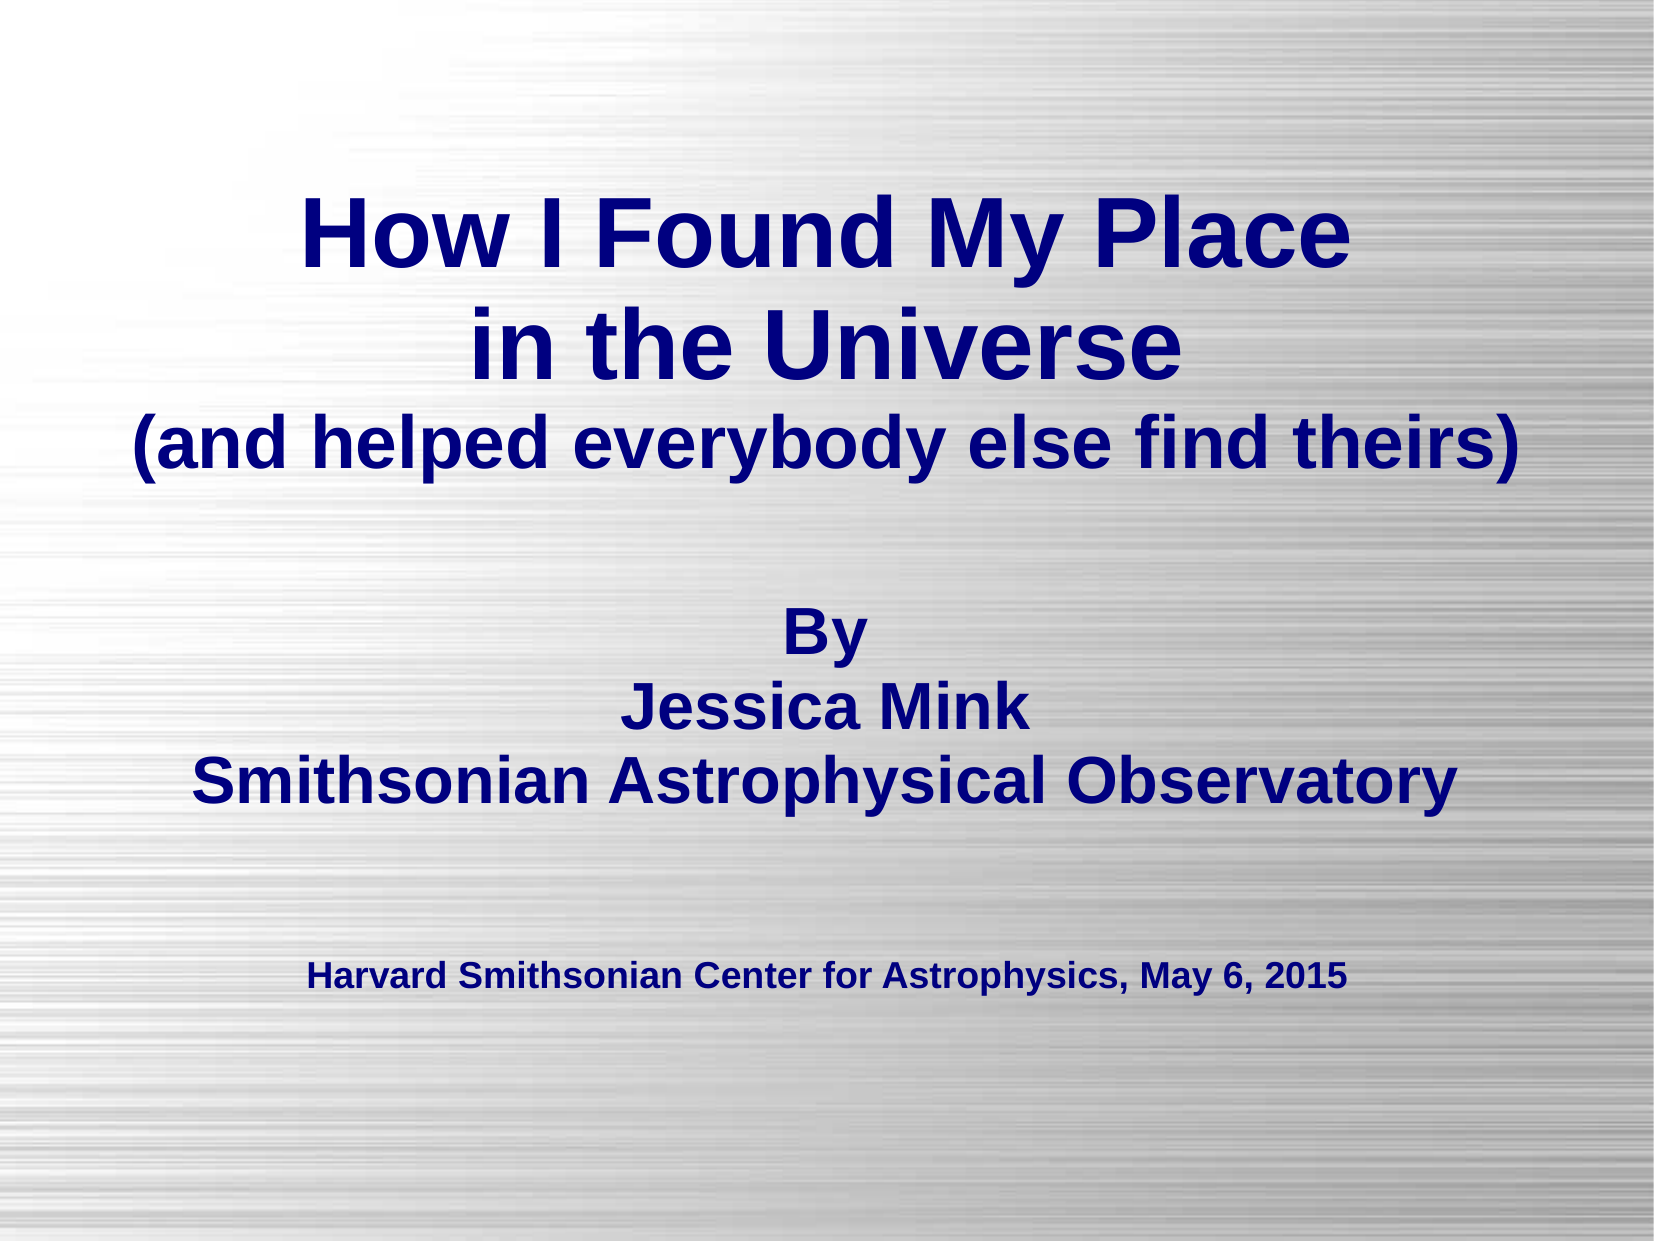

How I Found My Place
in the Universe
(and helped everybody else find theirs)
By
Jessica Mink
Smithsonian Astrophysical Observatory
Harvard Smithsonian Center for Astrophysics, May 6, 2015